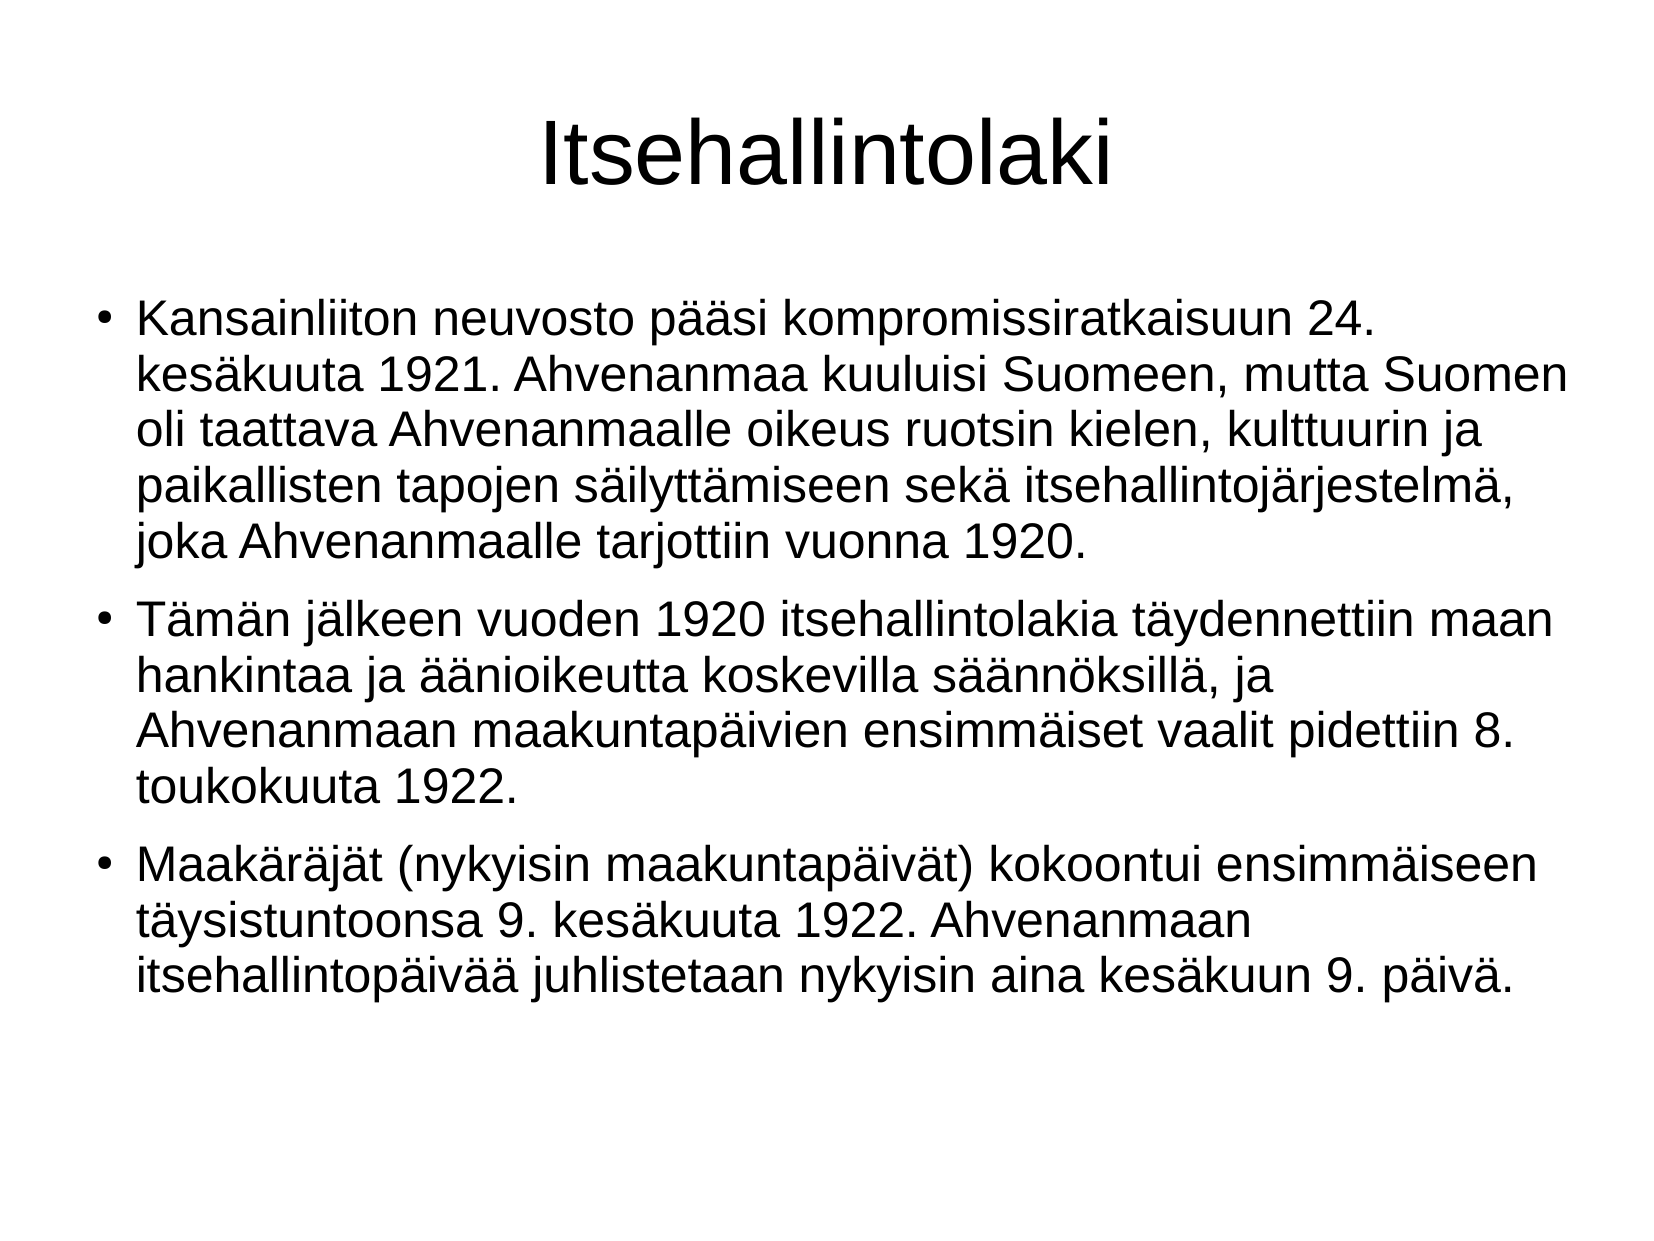

# Itsehallintolaki
Kansainliiton neuvosto pääsi kompromissiratkaisuun 24. kesäkuuta 1921. Ahvenanmaa kuuluisi Suomeen, mutta Suomen oli taattava Ahvenanmaalle oikeus ruotsin kielen, kulttuurin ja paikallisten tapojen säilyttämiseen sekä itsehallintojärjestelmä, joka Ahvenanmaalle tarjottiin vuonna 1920.
Tämän jälkeen vuoden 1920 itsehallintolakia täydennettiin maan hankintaa ja äänioikeutta koskevilla säännöksillä, ja Ahvenanmaan maakuntapäivien ensimmäiset vaalit pidettiin 8. toukokuuta 1922.
Maakäräjät (nykyisin maakuntapäivät) kokoontui ensimmäiseen täysistuntoonsa 9. kesäkuuta 1922. Ahvenanmaan itsehallintopäivää juhlistetaan nykyisin aina kesäkuun 9. päivä.